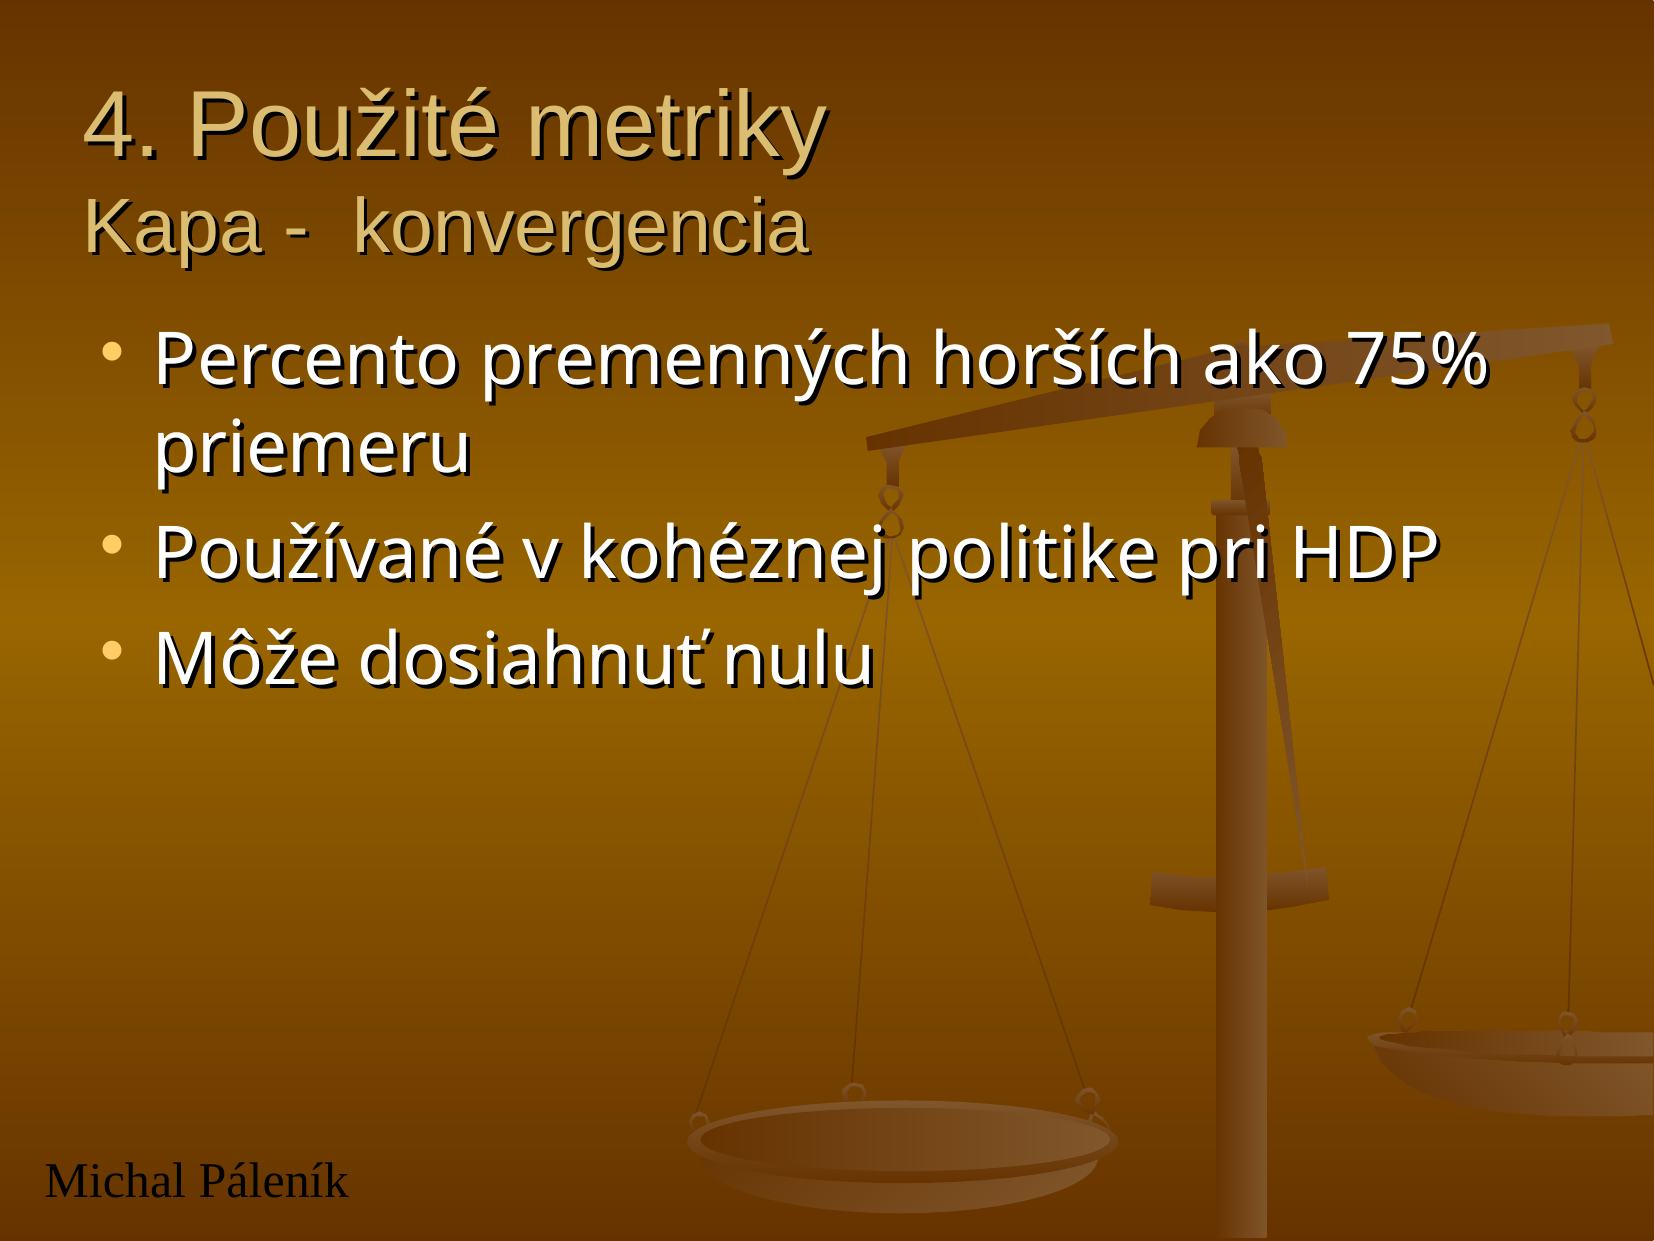

# 4. Použité metriky Kapa - konvergencia
Percento premenných horších ako 75% priemeru
Používané v kohéznej politike pri HDP
Môže dosiahnuť nulu